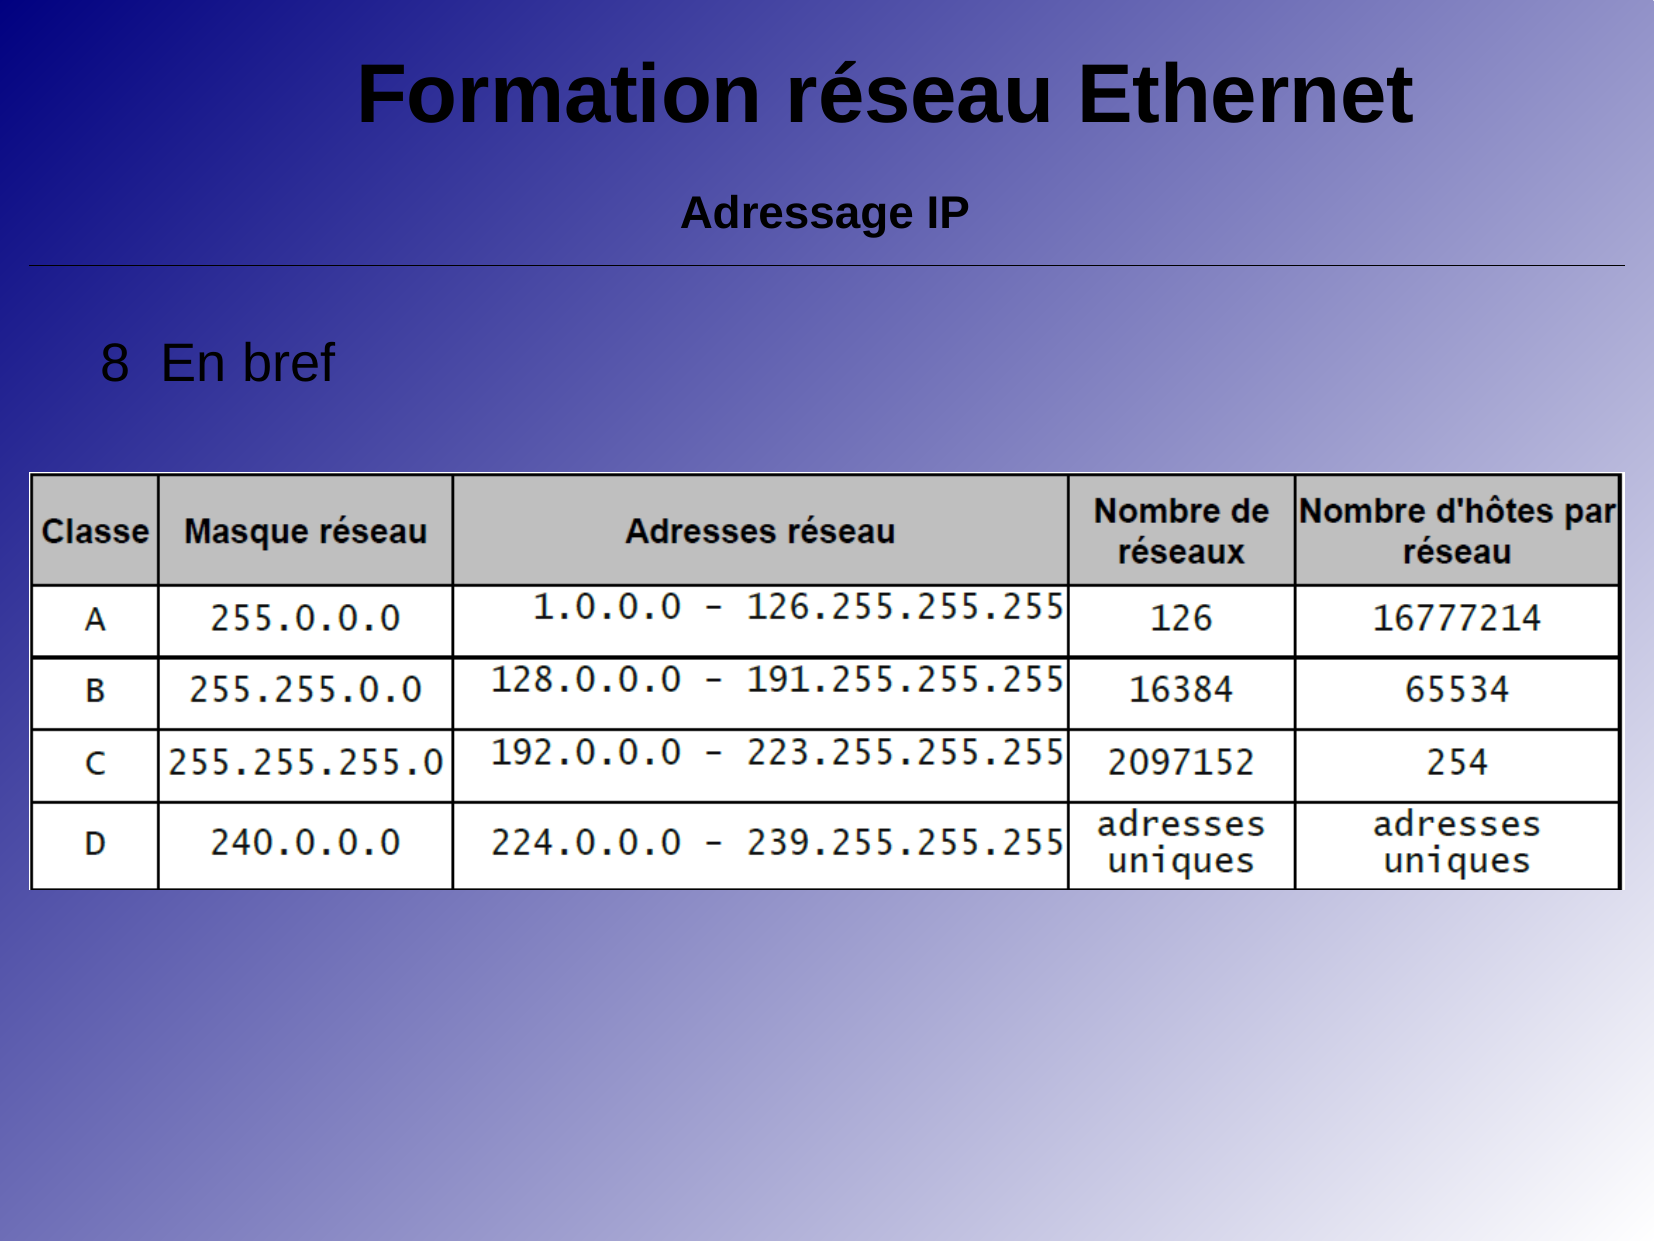

Formation réseau Ethernet
Adressage IP
8 En bref